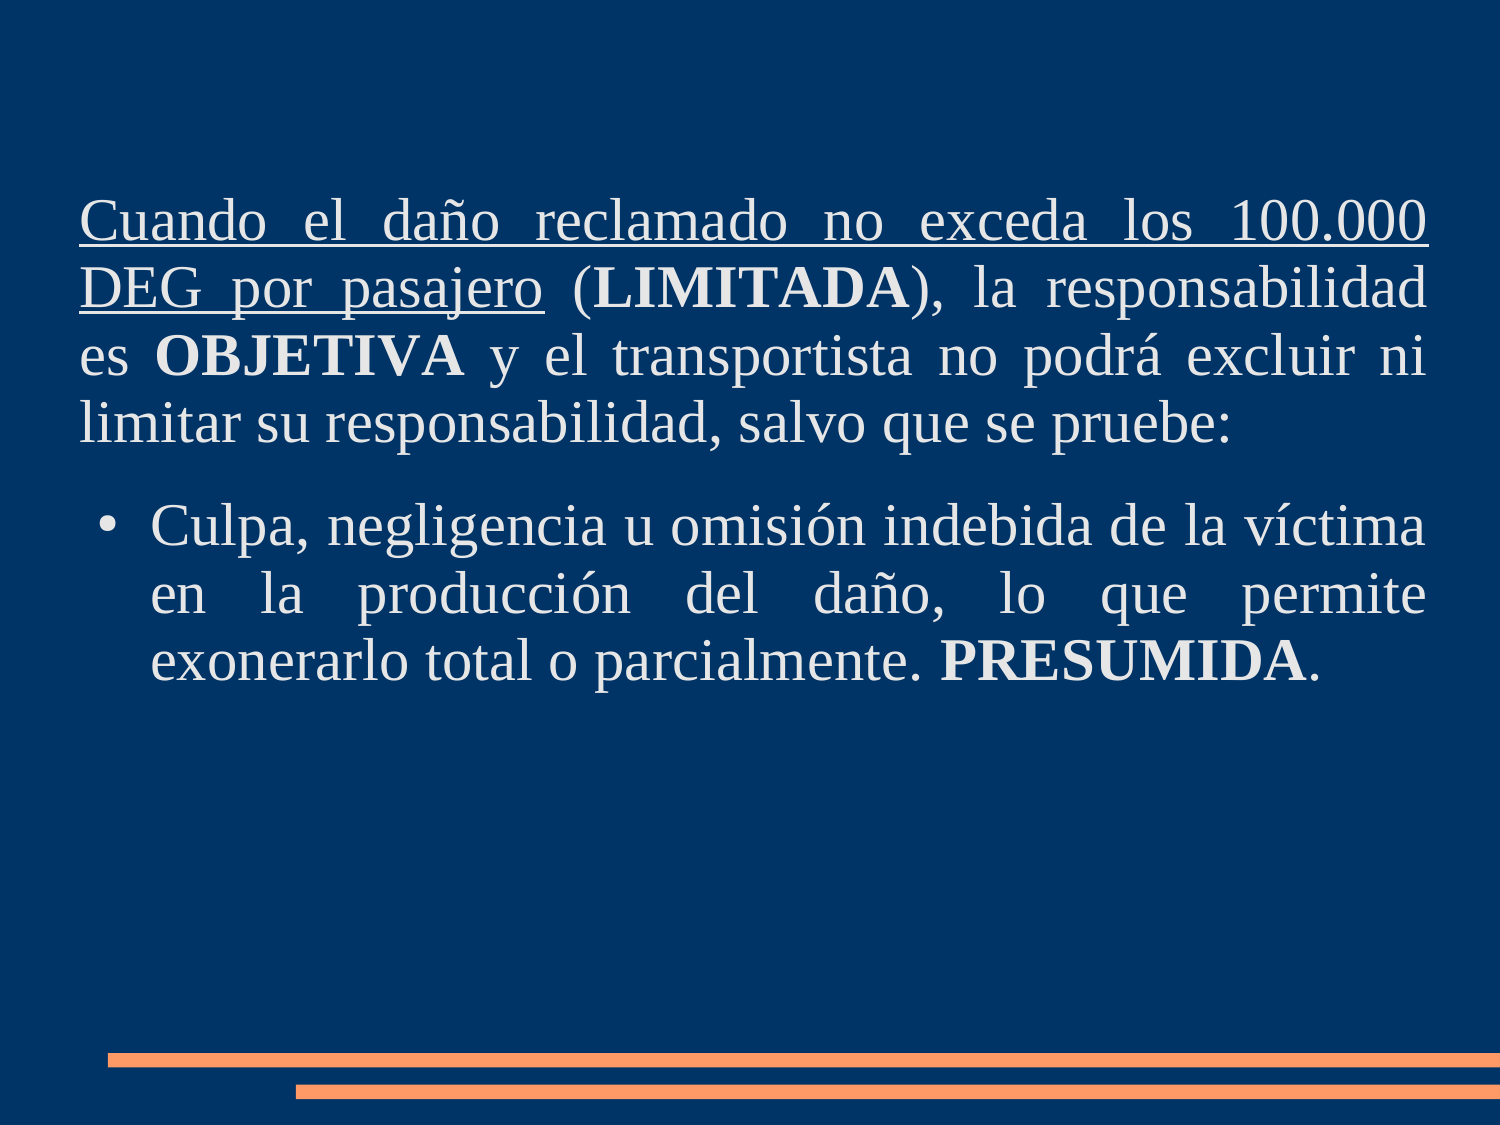

# Cuando el daño reclamado no exceda los 100.000 DEG por pasajero (LIMITADA), la responsabilidad es OBJETIVA y el transportista no podrá excluir ni limitar su responsabilidad, salvo que se pruebe:
Culpa, negligencia u omisión indebida de la víctima en la producción del daño, lo que permite exonerarlo total o parcialmente. PRESUMIDA.